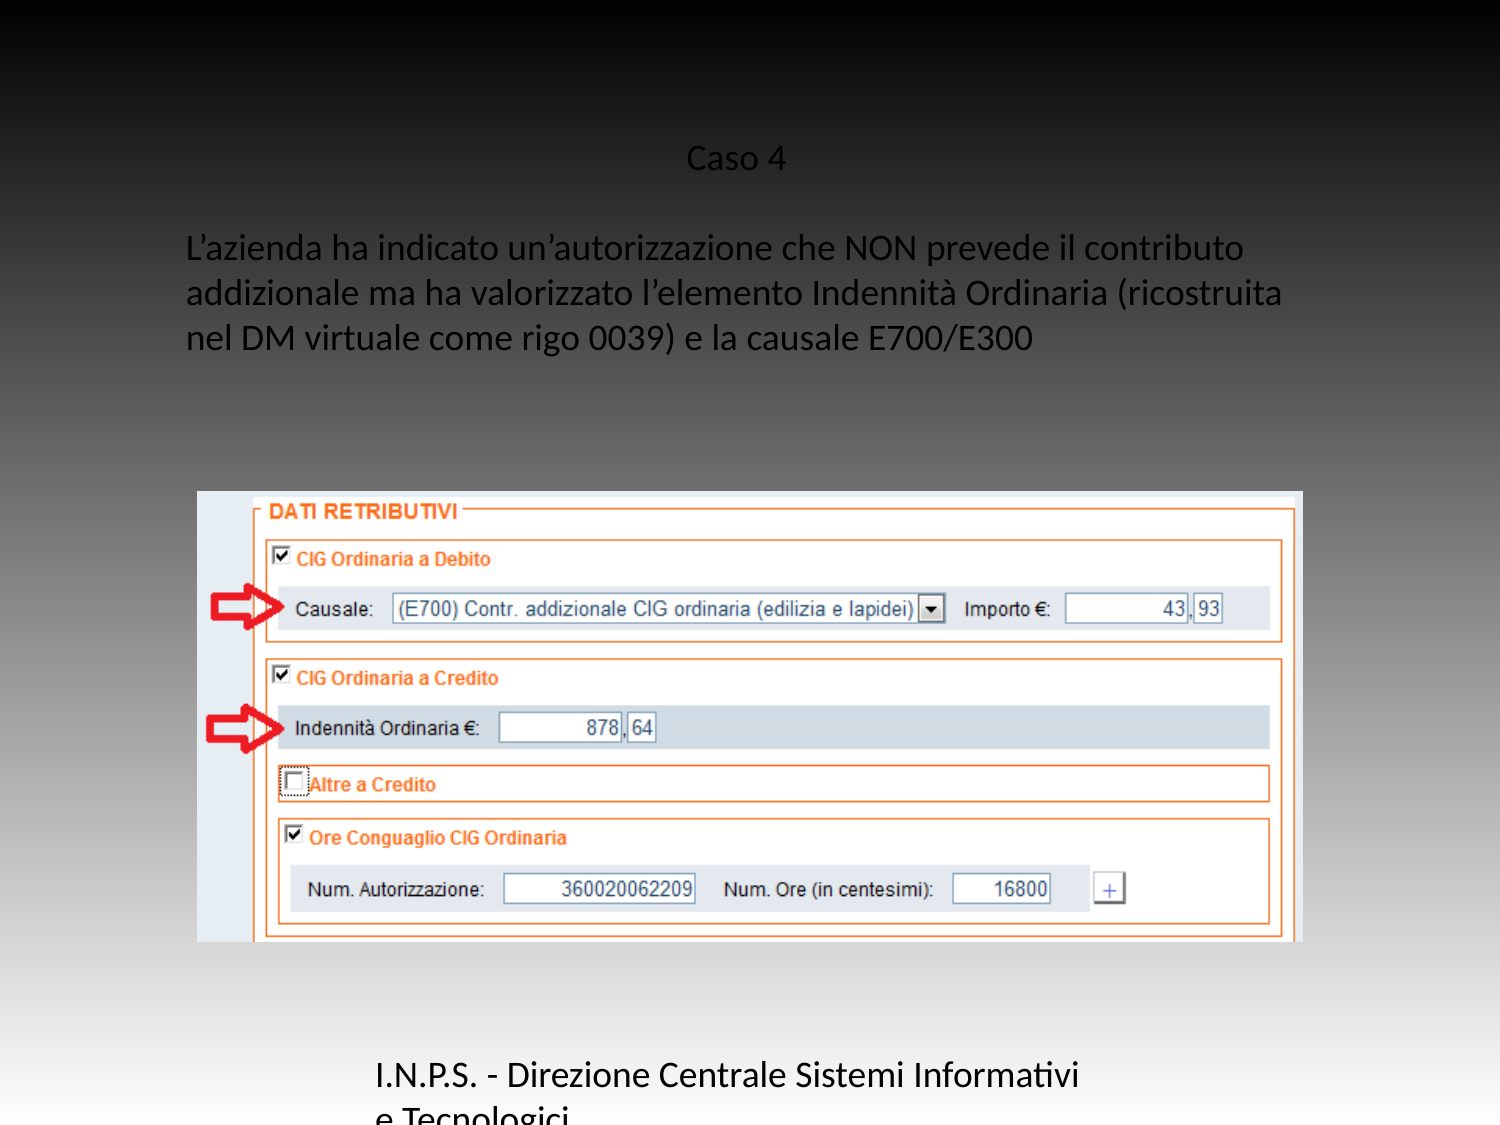

Caso 4
L’azienda ha indicato un’autorizzazione che NON prevede il contributo addizionale ma ha valorizzato l’elemento Indennità Ordinaria (ricostruita nel DM virtuale come rigo 0039) e la causale E700/E300
I.N.P.S. - Direzione Centrale Sistemi Informativi e Tecnologici